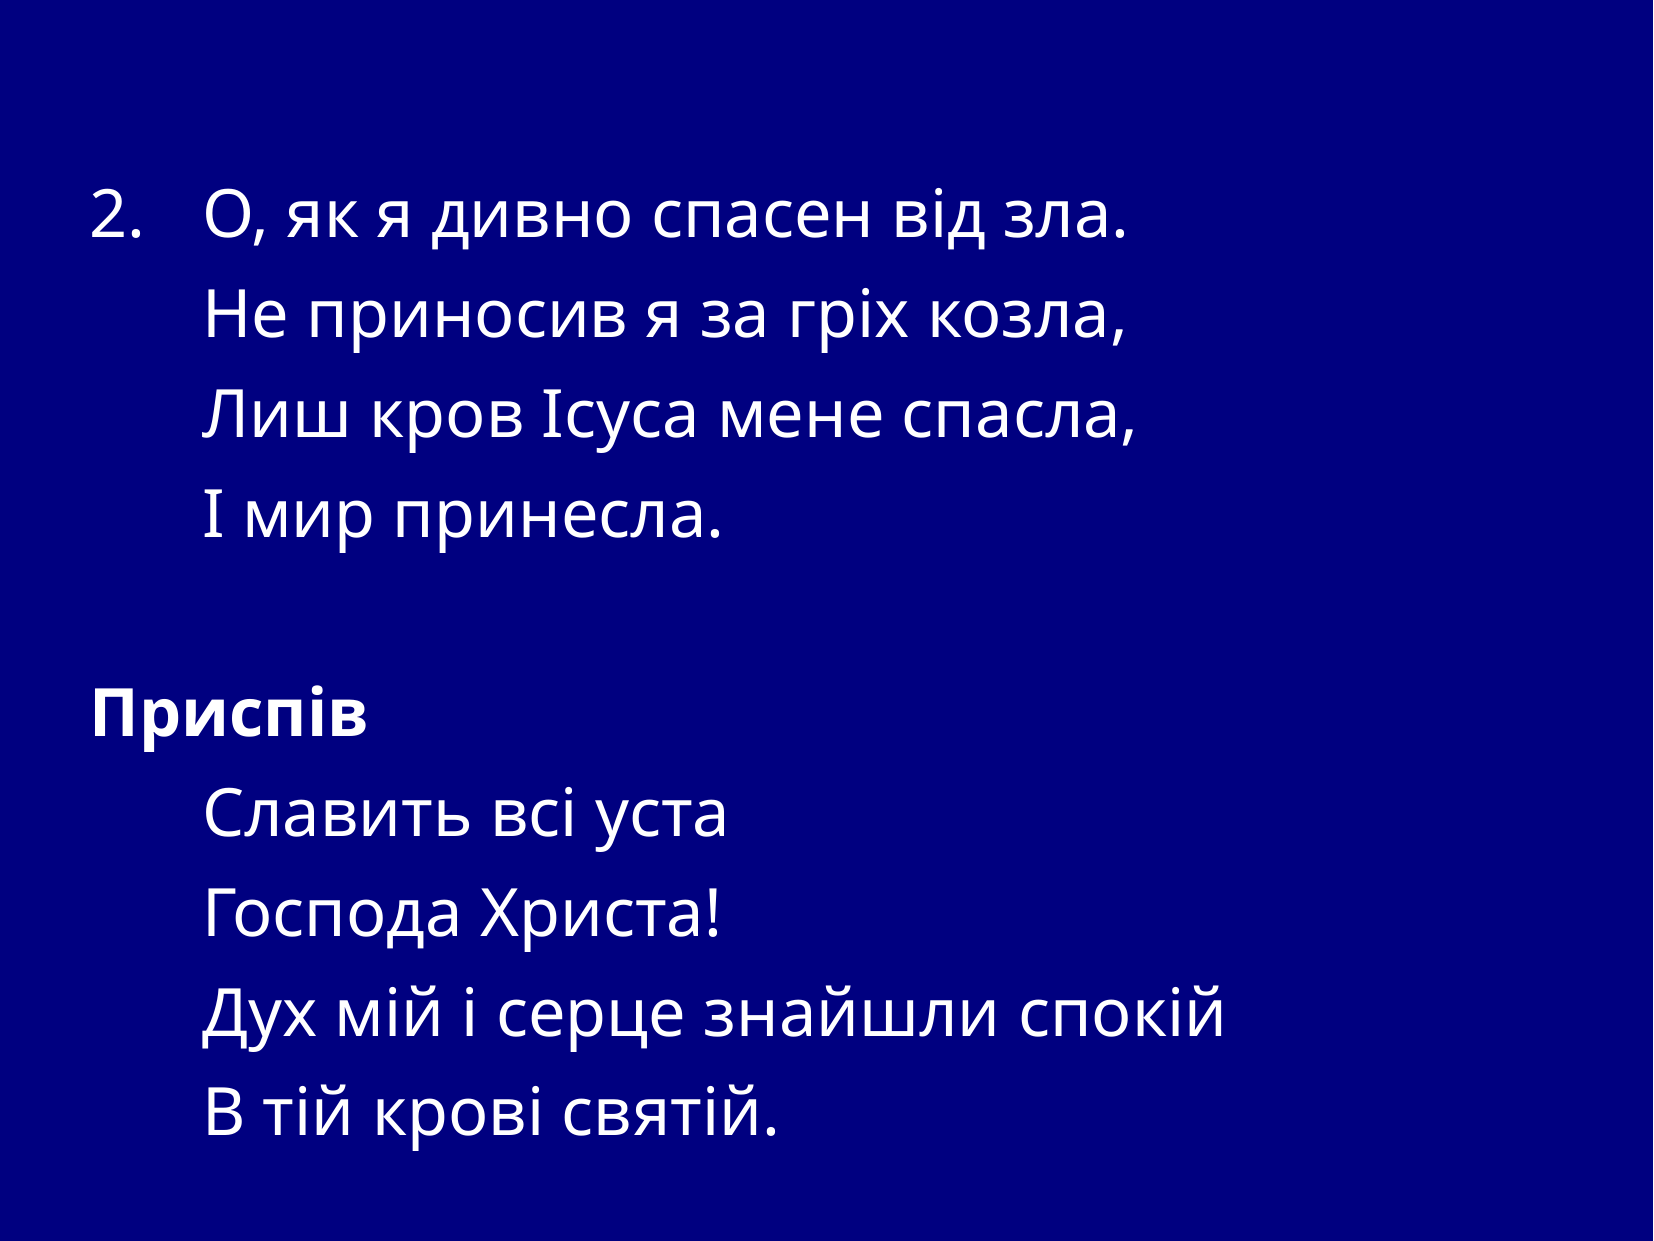

2.	О, як я дивно спасен від зла.
	Не приносив я за гріх козла,
	Лиш кров Ісуса мене спасла,
	І мир принесла.
Приспів
	Славить всі уста
	Господа Христа!
	Дух мій і серце знайшли спокій
	В тій крові святій.